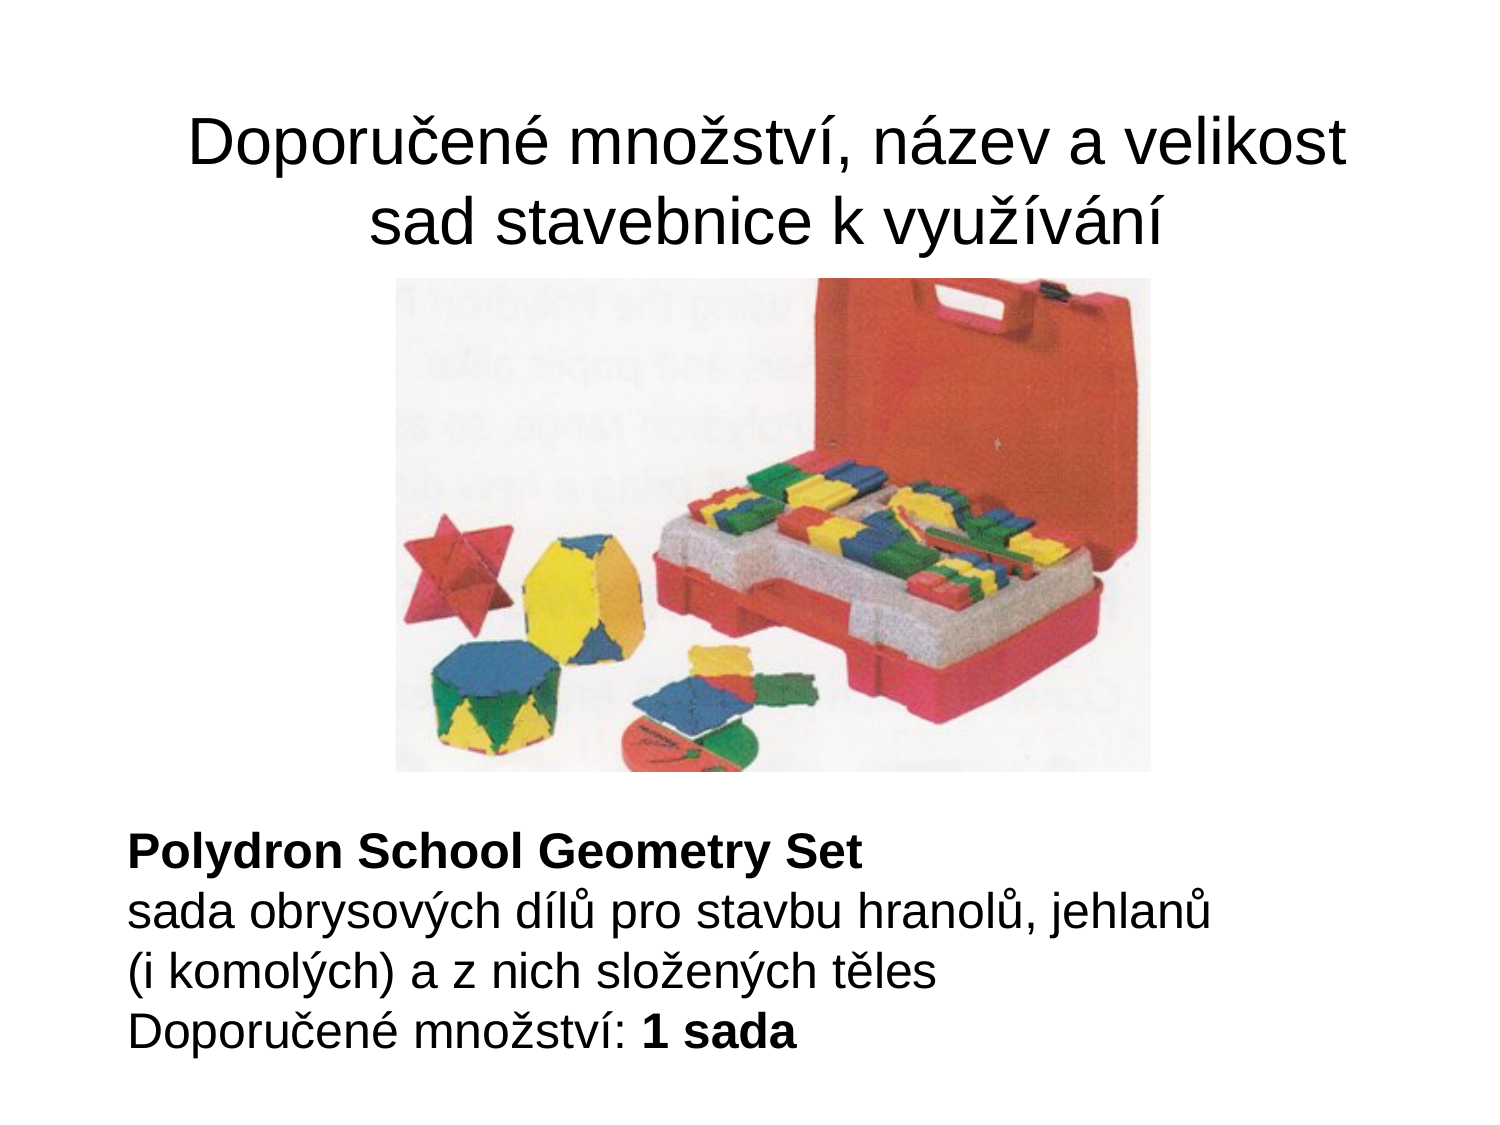

Doporučené množství, název a velikost sad stavebnice k využívání
Polydron School Geometry Set
sada obrysových dílů pro stavbu hranolů, jehlanů
(i komolých) a z nich složených těles
Doporučené množství: 1 sada